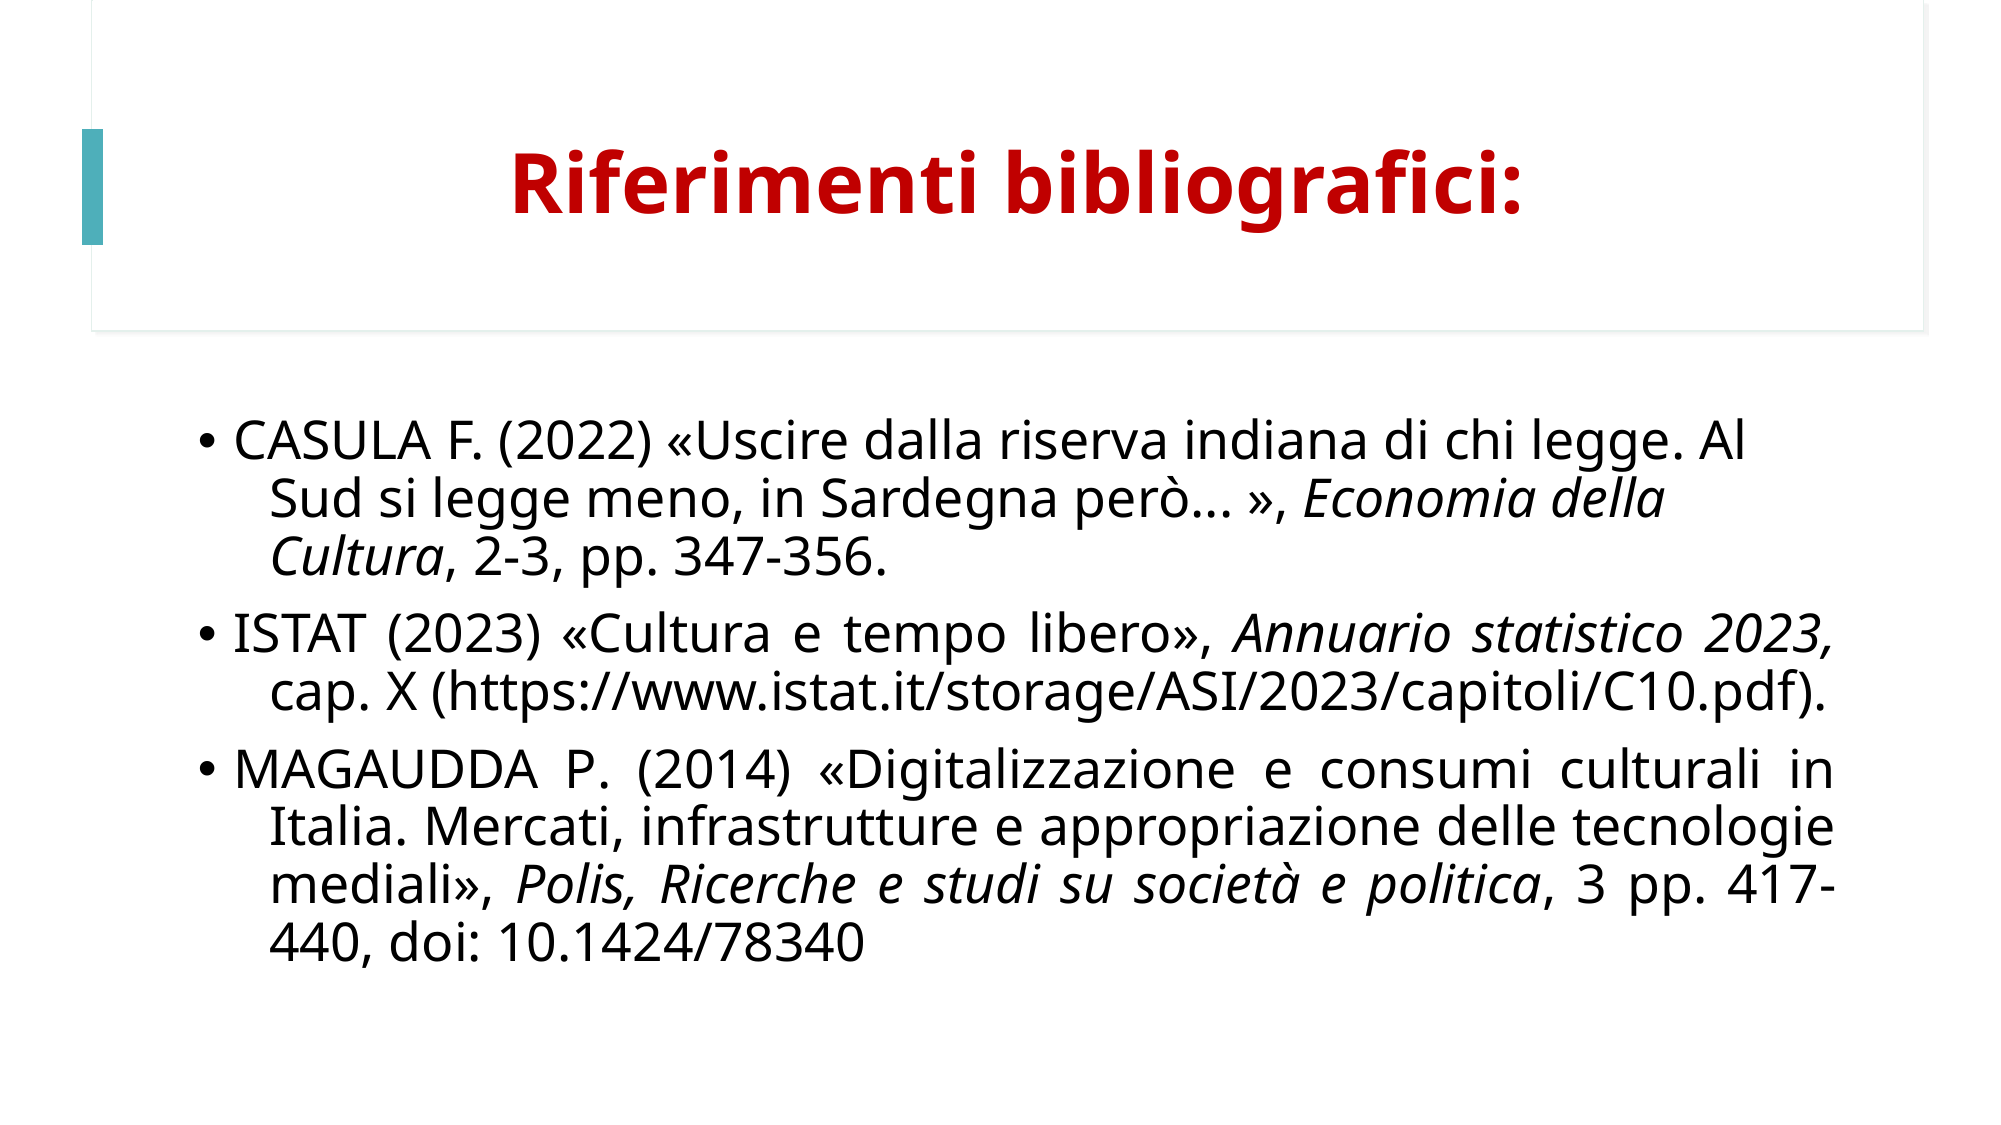

# Riferimenti bibliografici:
Casula F. (2022) «Uscire dalla riserva indiana di chi legge. Al Sud si legge meno, in Sardegna però... », Economia della Cultura, 2-3, pp. 347-356.
Istat (2023) «Cultura e tempo libero», Annuario statistico 2023, cap. X (https://www.istat.it/storage/ASI/2023/capitoli/C10.pdf).
Magaudda P. (2014) «Digitalizzazione e consumi culturali in Italia. Mercati, infrastrutture e appropriazione delle tecnologie mediali», Polis, Ricerche e studi su società e politica, 3 pp. 417-440, doi: 10.1424/78340